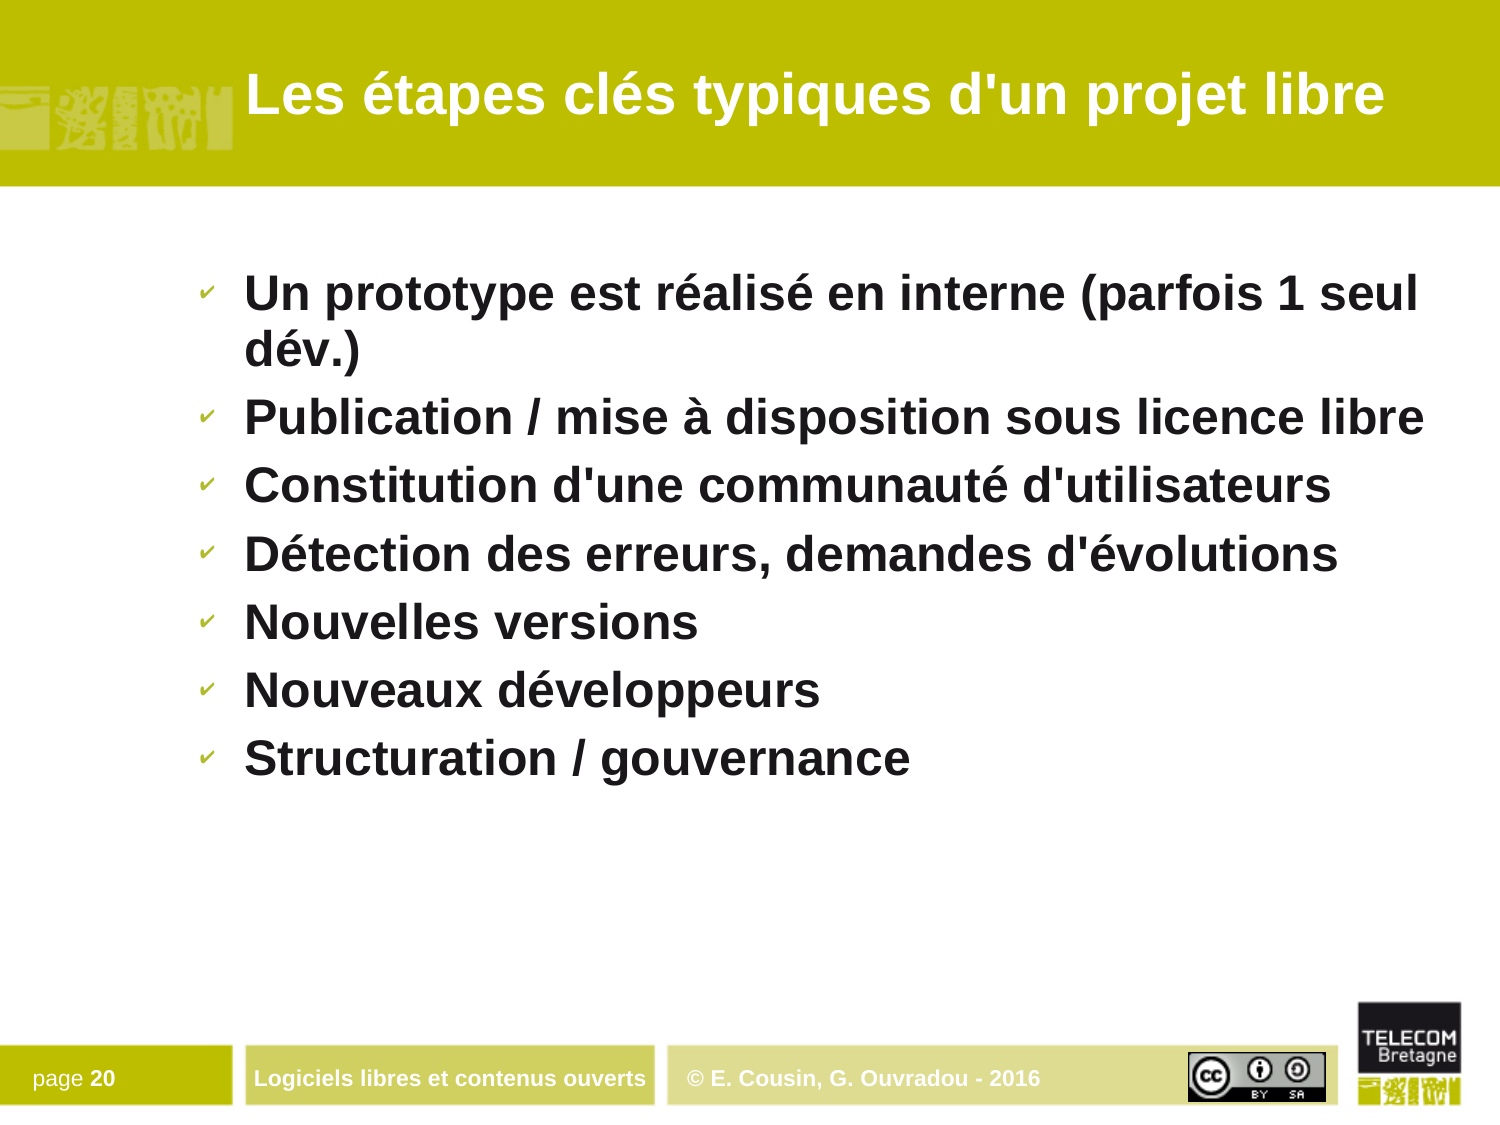

# Les étapes clés typiques d'un projet libre
Un prototype est réalisé en interne (parfois 1 seul dév.)
Publication / mise à disposition sous licence libre
Constitution d'une communauté d'utilisateurs
Détection des erreurs, demandes d'évolutions
Nouvelles versions
Nouveaux développeurs
Structuration / gouvernance
20
© E. Cousin, G. Ouvradou - 2016